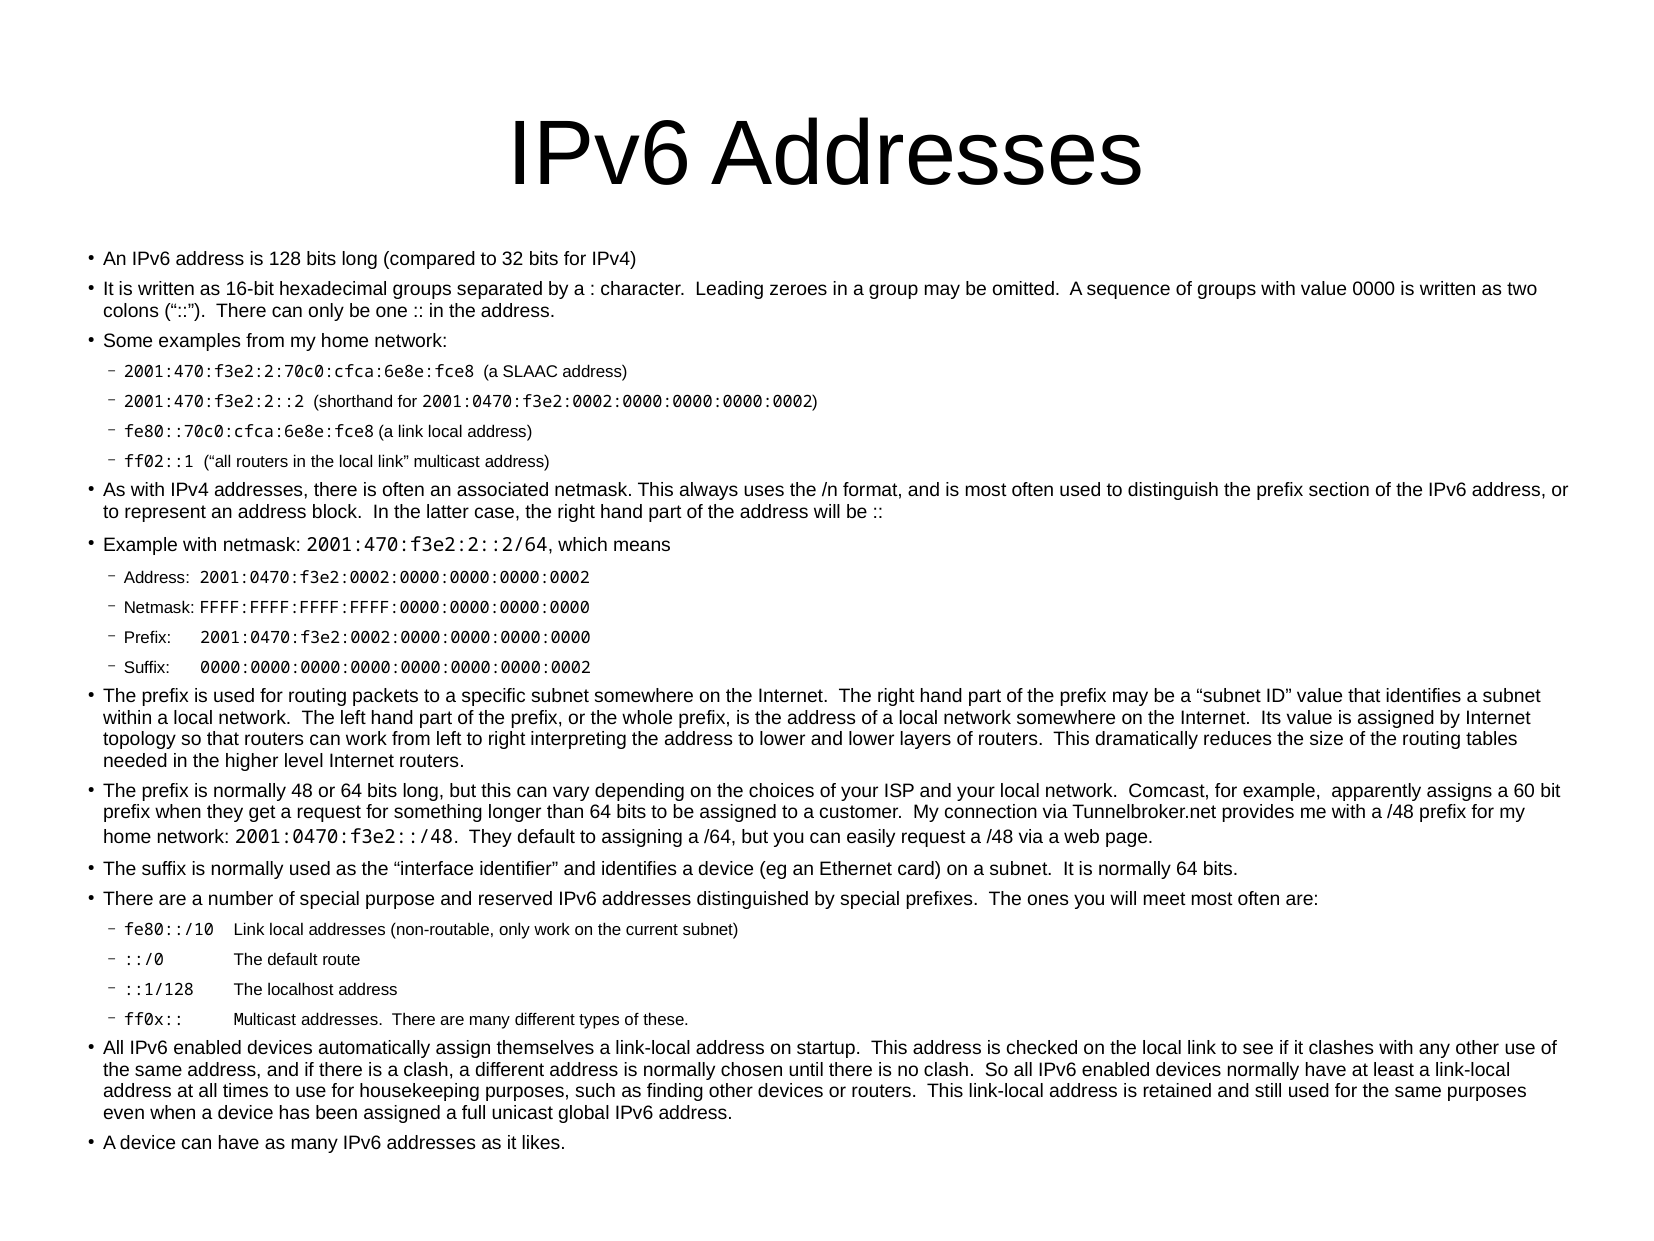

# IPv6 Addresses
An IPv6 address is 128 bits long (compared to 32 bits for IPv4)
It is written as 16-bit hexadecimal groups separated by a : character. Leading zeroes in a group may be omitted. A sequence of groups with value 0000 is written as two colons (“::”). There can only be one :: in the address.
Some examples from my home network:
2001:470:f3e2:2:70c0:cfca:6e8e:fce8 (a SLAAC address)
2001:470:f3e2:2::2 (shorthand for 2001:0470:f3e2:0002:0000:0000:0000:0002)
fe80::70c0:cfca:6e8e:fce8 (a link local address)
ff02::1 (“all routers in the local link” multicast address)
As with IPv4 addresses, there is often an associated netmask. This always uses the /n format, and is most often used to distinguish the prefix section of the IPv6 address, or to represent an address block. In the latter case, the right hand part of the address will be ::
Example with netmask: 2001:470:f3e2:2::2/64, which means
Address: 2001:0470:f3e2:0002:0000:0000:0000:0002
Netmask: FFFF:FFFF:FFFF:FFFF:0000:0000:0000:0000
Prefix: 2001:0470:f3e2:0002:0000:0000:0000:0000
Suffix: 0000:0000:0000:0000:0000:0000:0000:0002
The prefix is used for routing packets to a specific subnet somewhere on the Internet. The right hand part of the prefix may be a “subnet ID” value that identifies a subnet within a local network. The left hand part of the prefix, or the whole prefix, is the address of a local network somewhere on the Internet. Its value is assigned by Internet topology so that routers can work from left to right interpreting the address to lower and lower layers of routers. This dramatically reduces the size of the routing tables needed in the higher level Internet routers.
The prefix is normally 48 or 64 bits long, but this can vary depending on the choices of your ISP and your local network. Comcast, for example, apparently assigns a 60 bit prefix when they get a request for something longer than 64 bits to be assigned to a customer. My connection via Tunnelbroker.net provides me with a /48 prefix for my home network: 2001:0470:f3e2::/48. They default to assigning a /64, but you can easily request a /48 via a web page.
The suffix is normally used as the “interface identifier” and identifies a device (eg an Ethernet card) on a subnet. It is normally 64 bits.
There are a number of special purpose and reserved IPv6 addresses distinguished by special prefixes. The ones you will meet most often are:
fe80::/10 Link local addresses (non-routable, only work on the current subnet)
::/0 The default route
::1/128 The localhost address
ff0x:: Multicast addresses. There are many different types of these.
All IPv6 enabled devices automatically assign themselves a link-local address on startup. This address is checked on the local link to see if it clashes with any other use of the same address, and if there is a clash, a different address is normally chosen until there is no clash. So all IPv6 enabled devices normally have at least a link-local address at all times to use for housekeeping purposes, such as finding other devices or routers. This link-local address is retained and still used for the same purposes even when a device has been assigned a full unicast global IPv6 address.
A device can have as many IPv6 addresses as it likes.